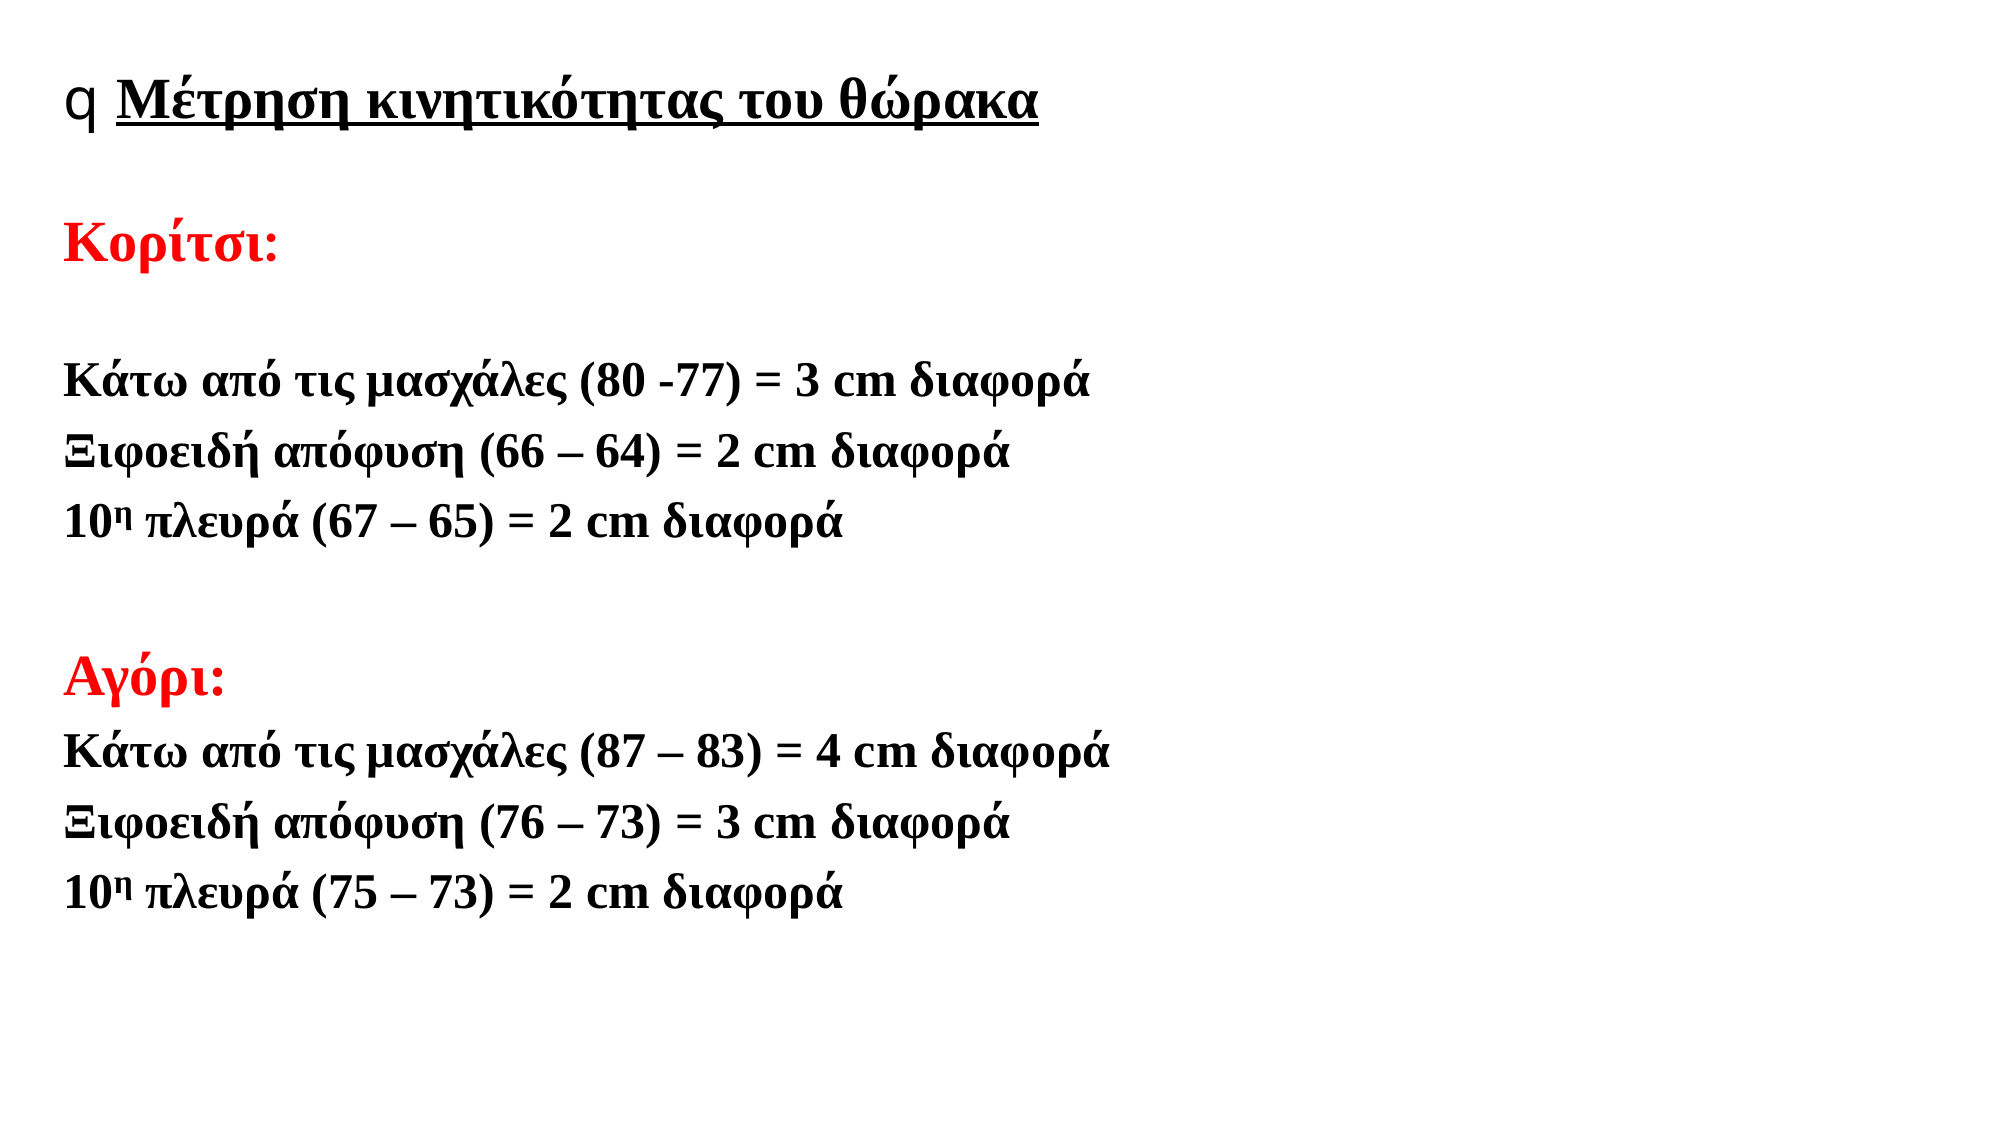

# Μέτρηση κινητικότητας του θώρακα
Κορίτσι:
Κάτω από τις μασχάλες (80 -77) = 3 cm διαφορά
Ξιφοειδή απόφυση (66 – 64) = 2 cm διαφορά
10η πλευρά (67 – 65) = 2 cm διαφορά
Αγόρι:
Κάτω από τις μασχάλες (87 – 83) = 4 cm διαφορά
Ξιφοειδή απόφυση (76 – 73) = 3 cm διαφορά
10η πλευρά (75 – 73) = 2 cm διαφορά